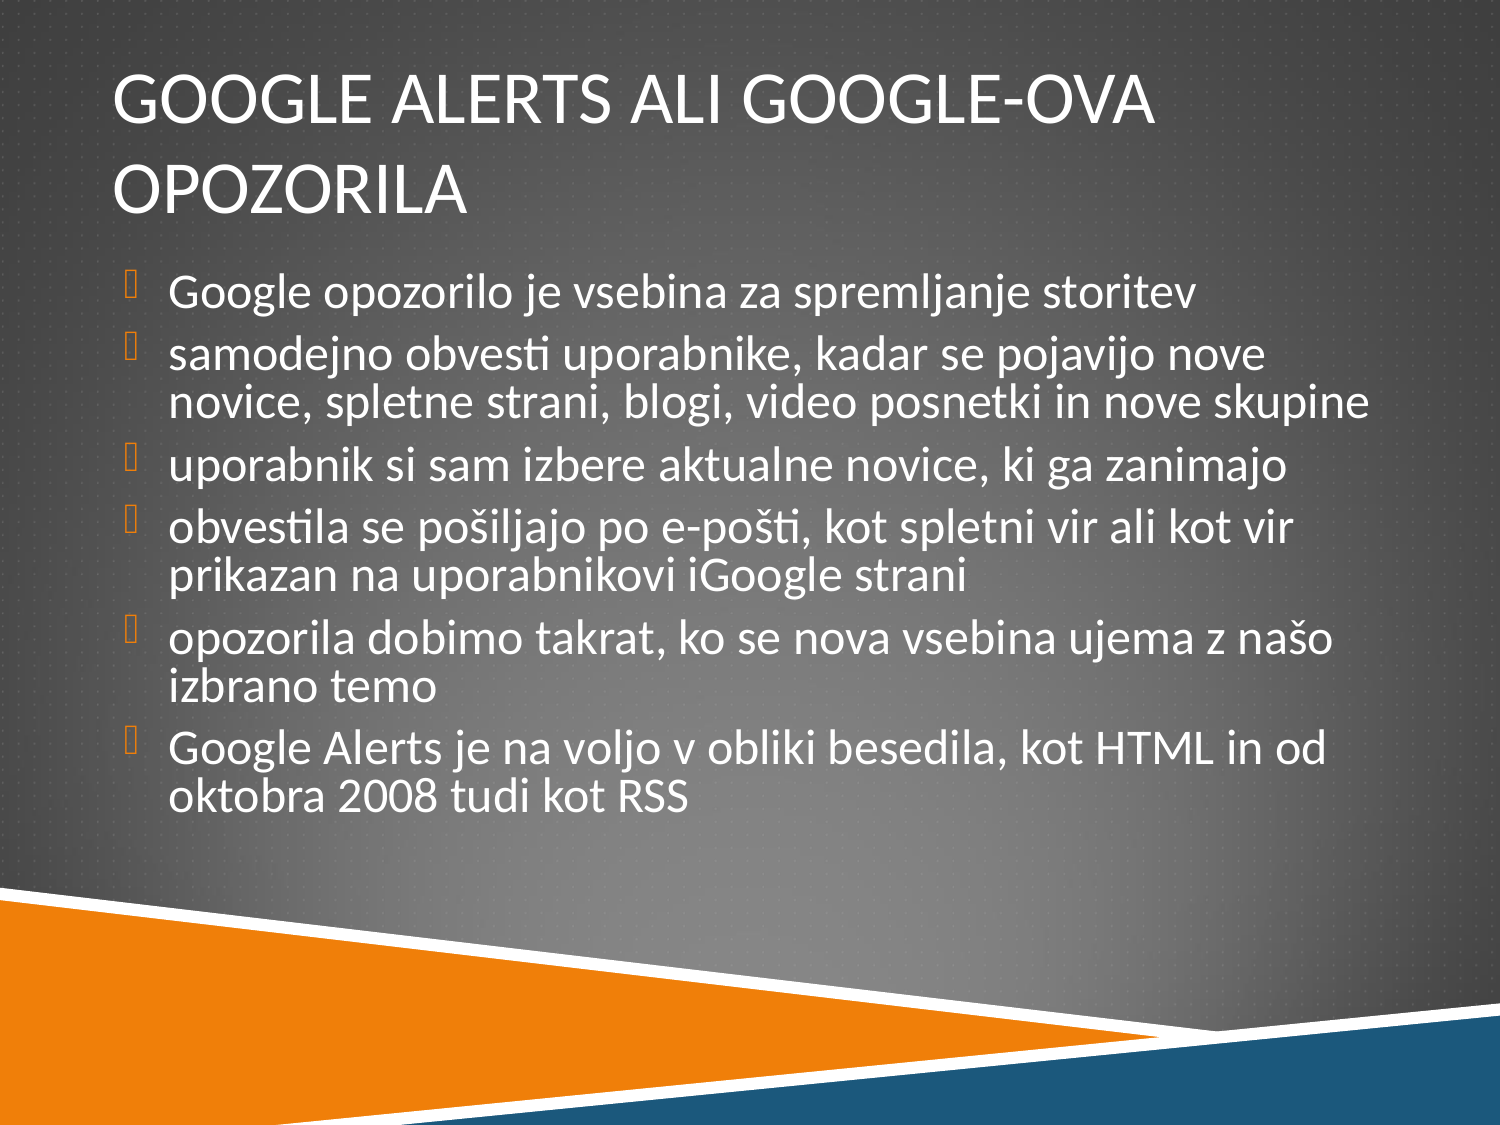

# GOOGLE ALERTS ALI GOOGLE-OVA OPOZORILA
Google opozorilo je vsebina za spremljanje storitev
samodejno obvesti uporabnike, kadar se pojavijo nove novice, spletne strani, blogi, video posnetki in nove skupine
uporabnik si sam izbere aktualne novice, ki ga zanimajo
obvestila se pošiljajo po e-pošti, kot spletni vir ali kot vir prikazan na uporabnikovi iGoogle strani
opozorila dobimo takrat, ko se nova vsebina ujema z našo izbrano temo
Google Alerts je na voljo v obliki besedila, kot HTML in od oktobra 2008 tudi kot RSS